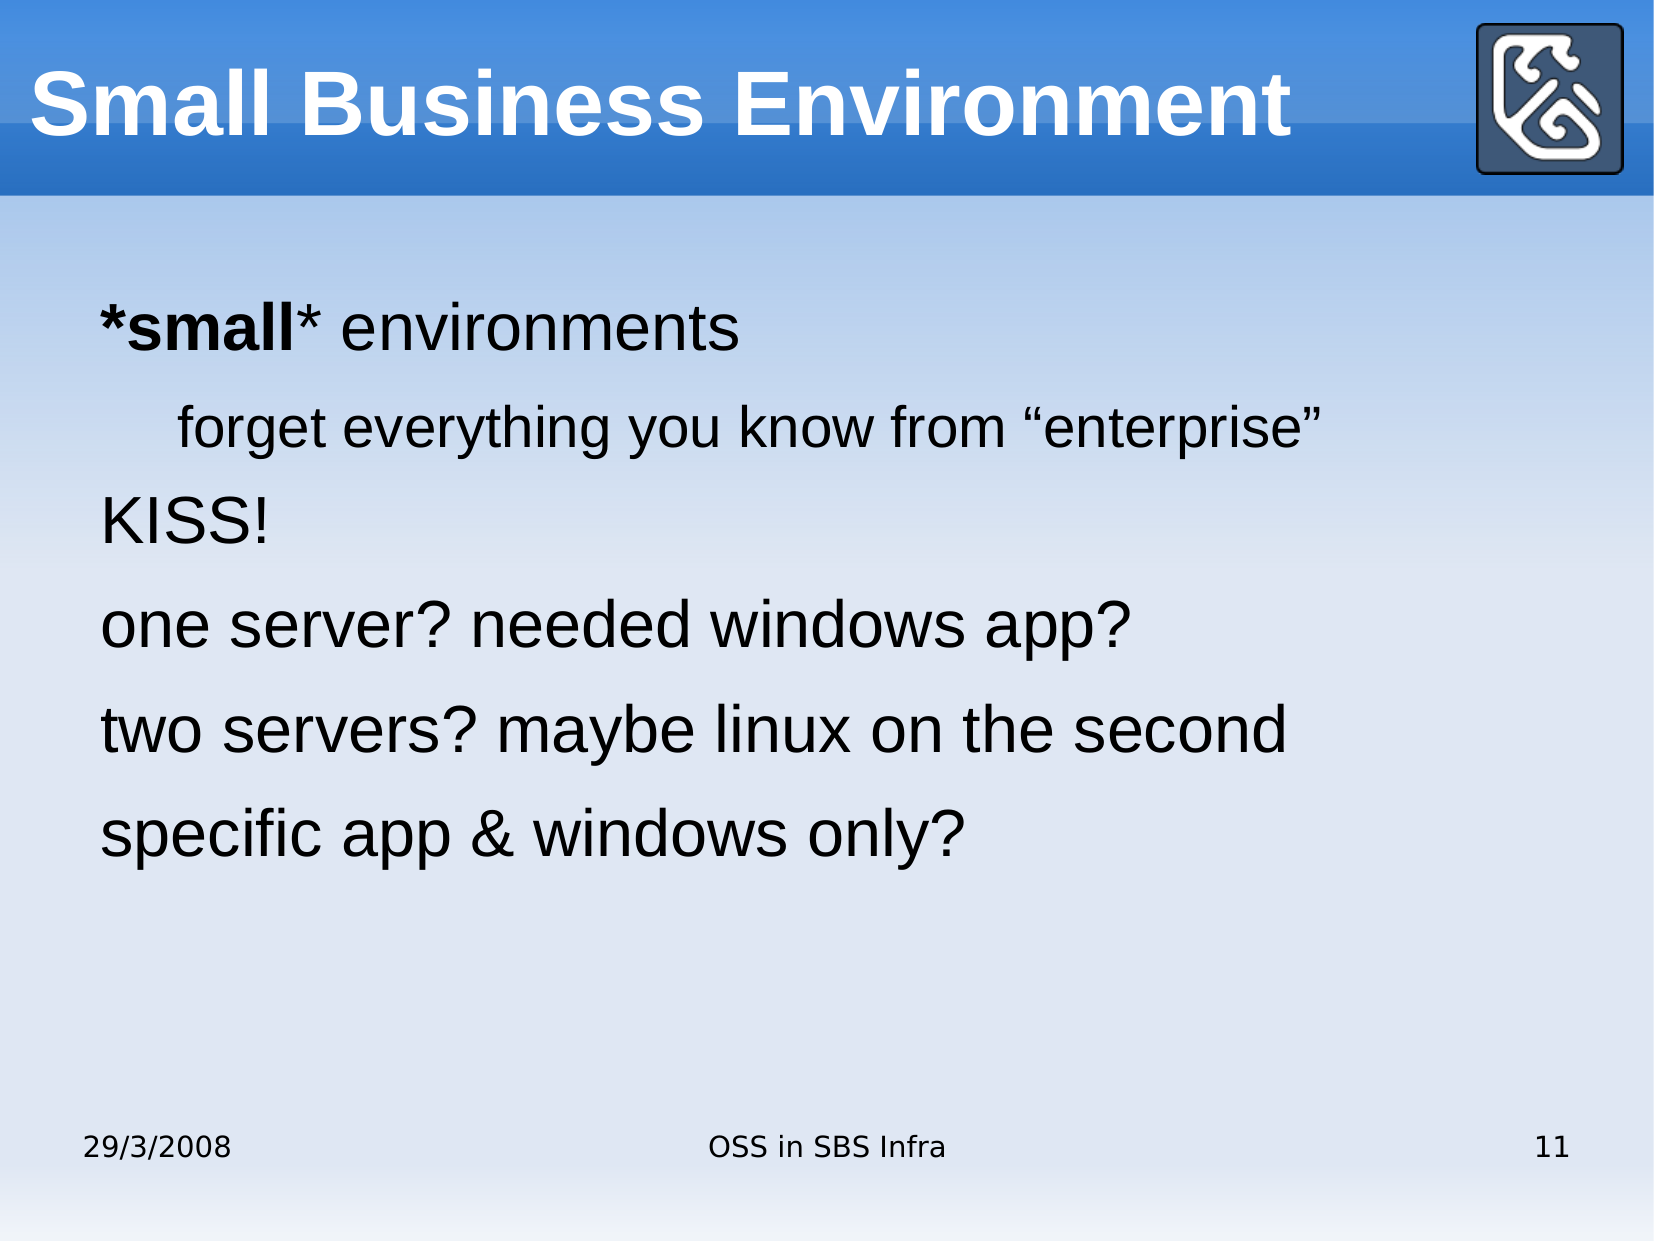

# Small Business Environment
*small* environments
forget everything you know from “enterprise”
KISS!
one server? needed windows app?
two servers? maybe linux on the second
specific app & windows only?
29/3/2008
OSS in SBS Infra
11